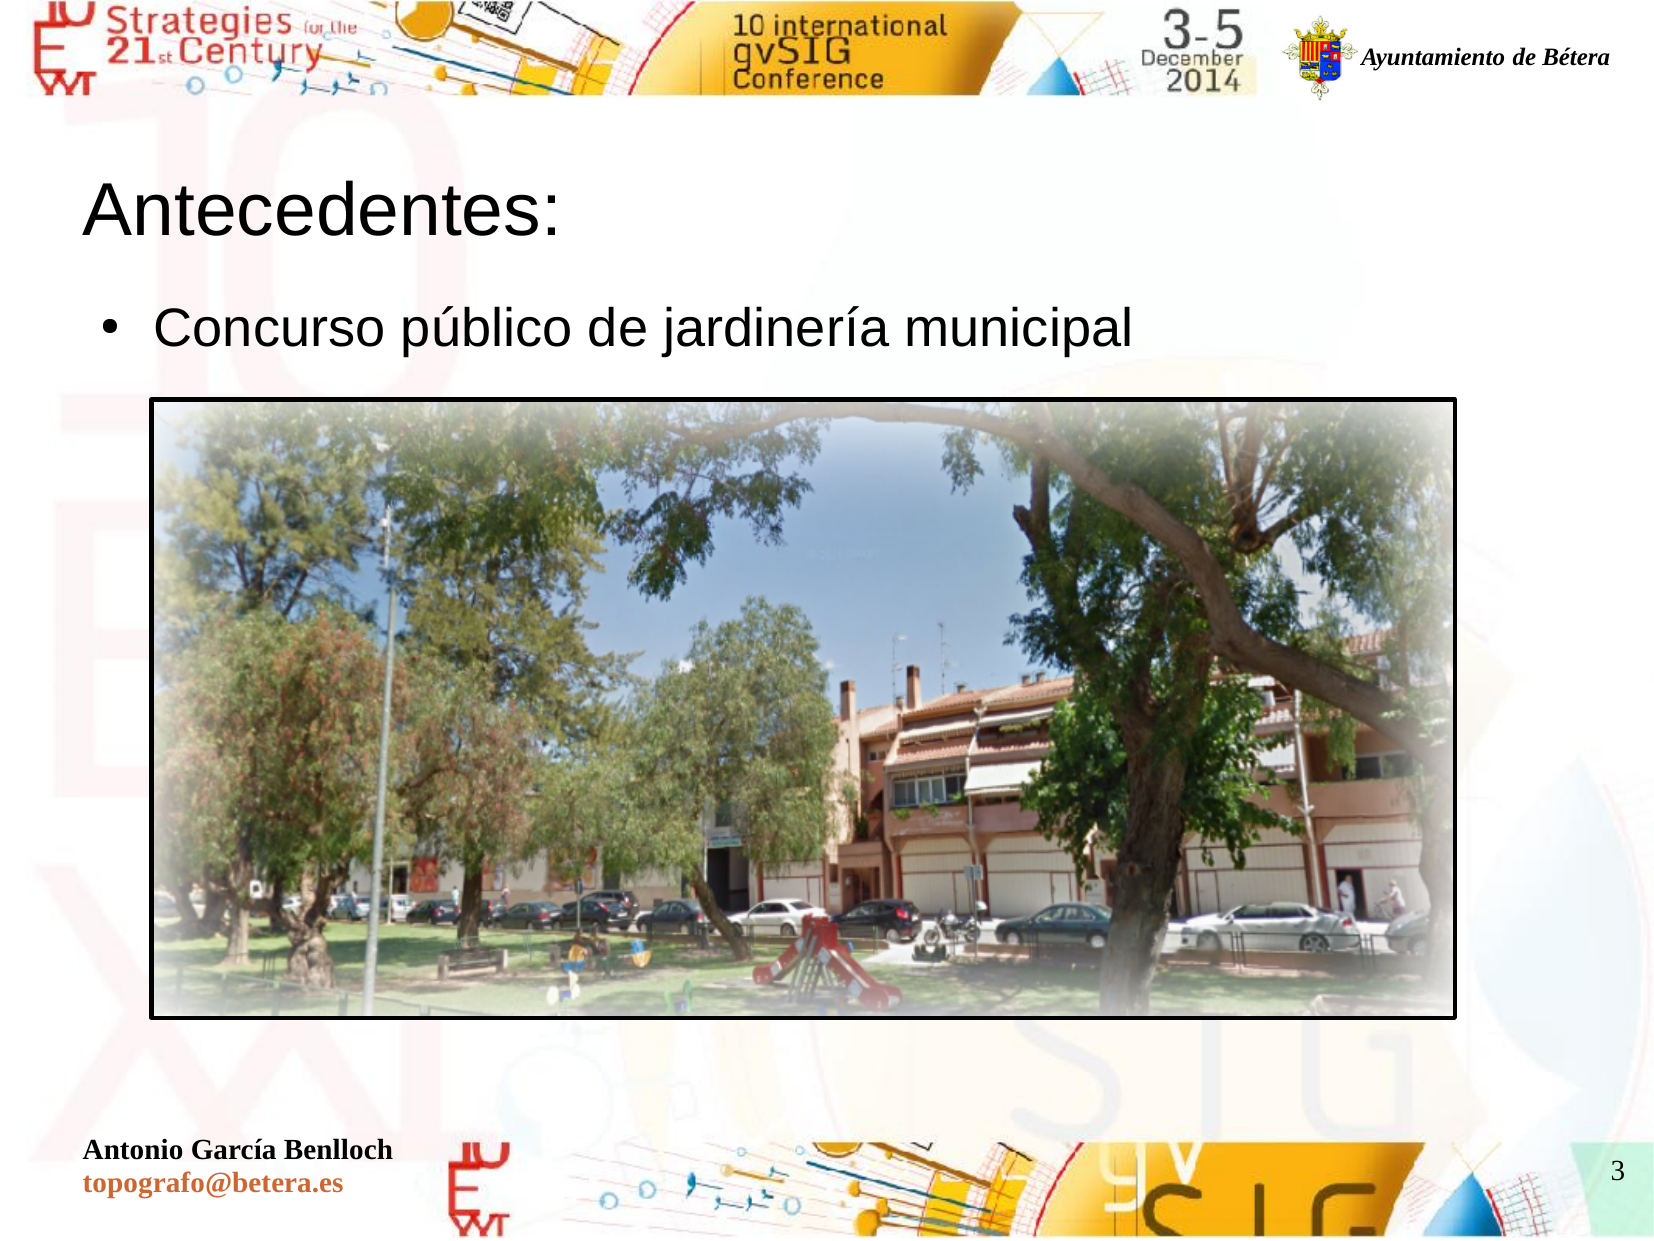

# Antecedentes:
Concurso público de jardinería municipal
3